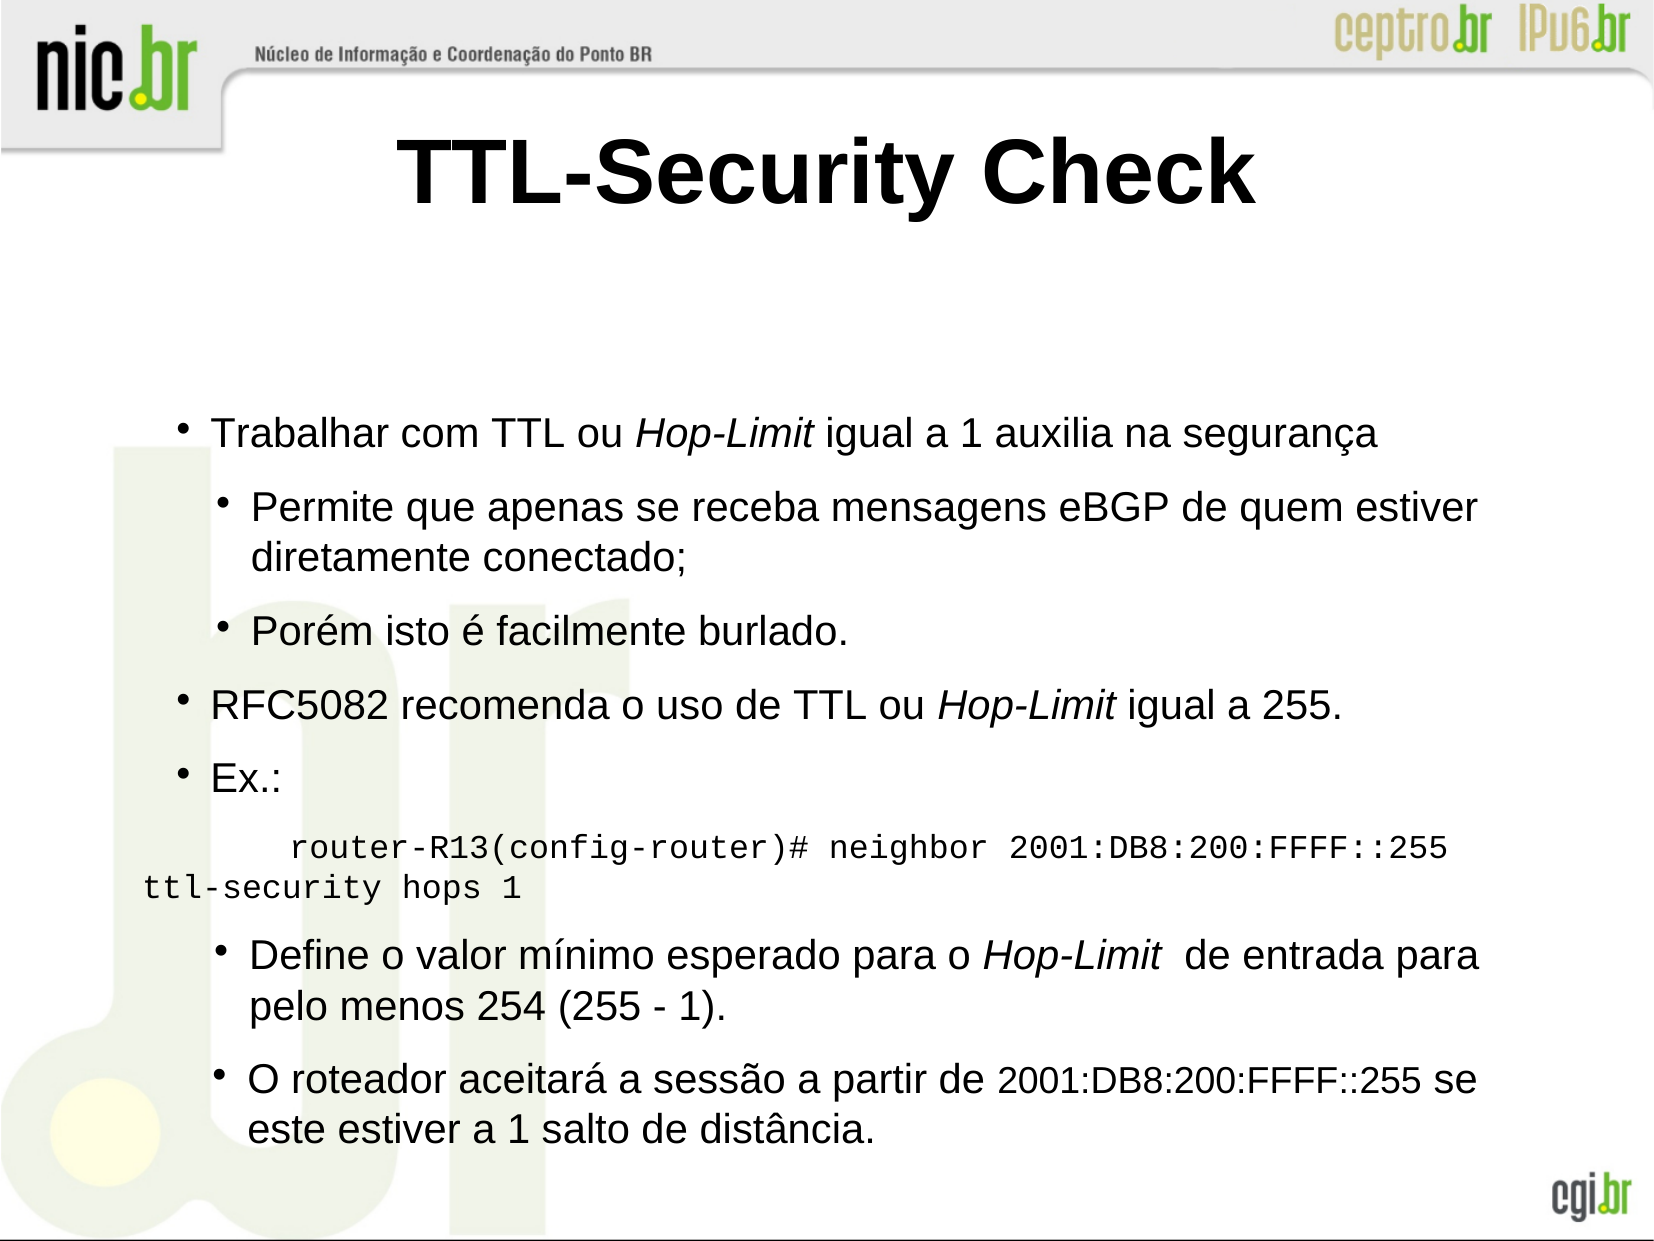

TTL-Security Check
Trabalhar com TTL ou Hop-Limit igual a 1 auxilia na segurança
Permite que apenas se receba mensagens eBGP de quem estiver diretamente conectado;
Porém isto é facilmente burlado.
RFC5082 recomenda o uso de TTL ou Hop-Limit igual a 255.
Ex.:
	router-R13(config-router)# neighbor 2001:DB8:200:FFFF::255 ttl-security hops 1
Define o valor mínimo esperado para o Hop-Limit de entrada para pelo menos 254 (255 - 1).
O roteador aceitará a sessão a partir de 2001:DB8:200:FFFF::255 se este estiver a 1 salto de distância.